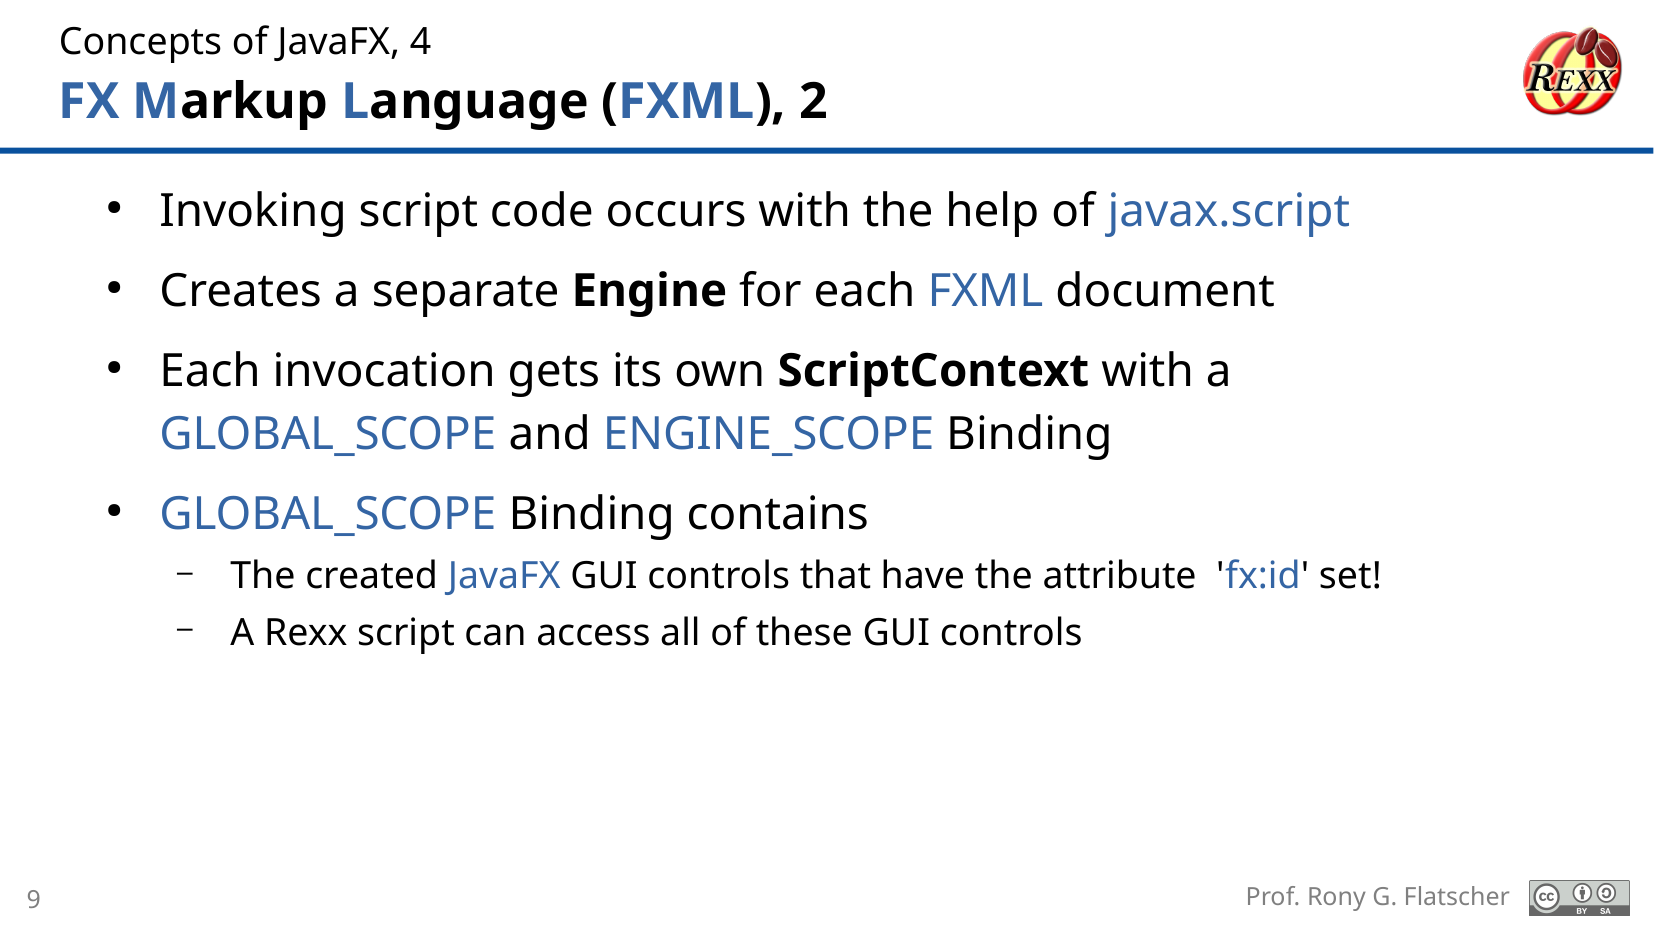

Concepts of JavaFX, 4
FX Markup Language (FXML), 2
# Invoking script code occurs with the help of javax.script
Creates a separate Engine for each FXML document
Each invocation gets its own ScriptContext with a GLOBAL_SCOPE and ENGINE_SCOPE Binding
GLOBAL_SCOPE Binding contains
The created JavaFX GUI controls that have the attribute 'fx:id' set!
A Rexx script can access all of these GUI controls